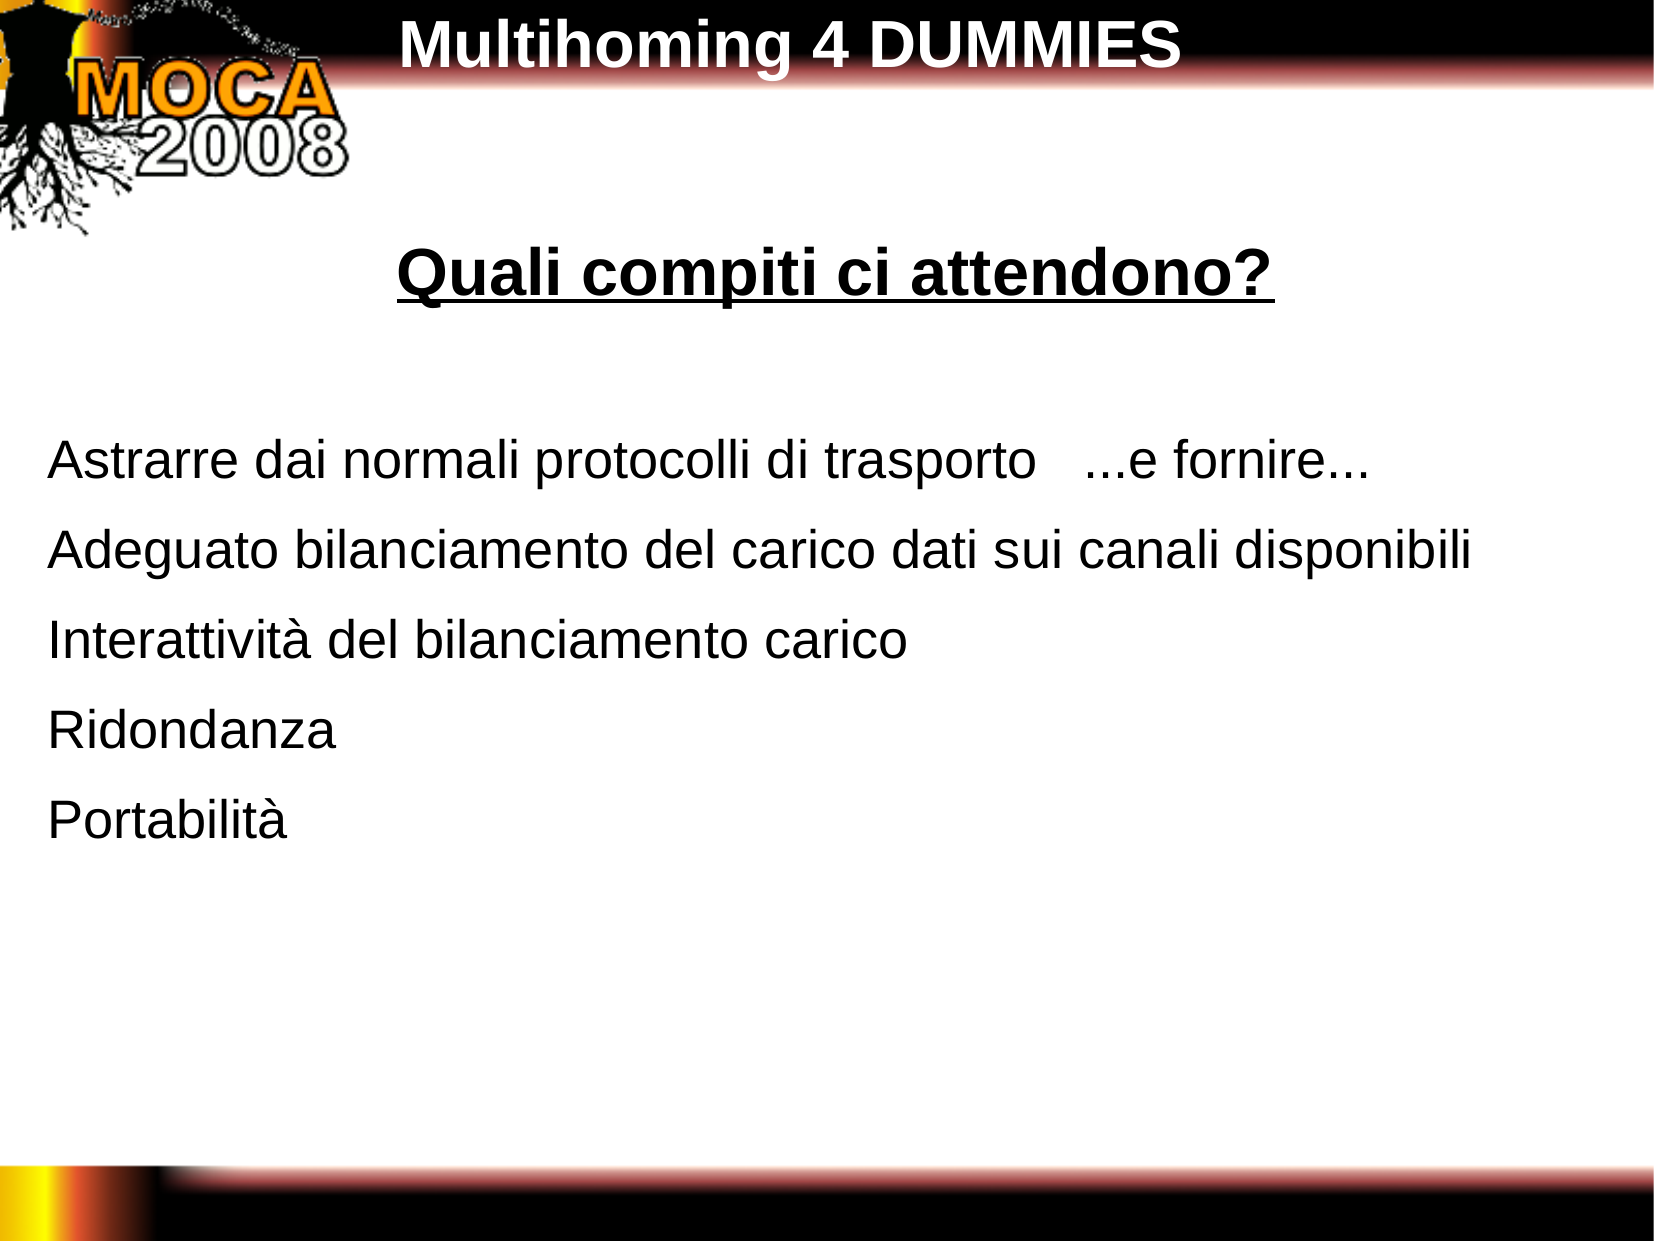

# Multihoming 4 DUMMIES
Quali compiti ci attendono?
Astrarre dai normali protocolli di trasporto ...e fornire...
Adeguato bilanciamento del carico dati sui canali disponibili
Interattività del bilanciamento carico
Ridondanza
Portabilità